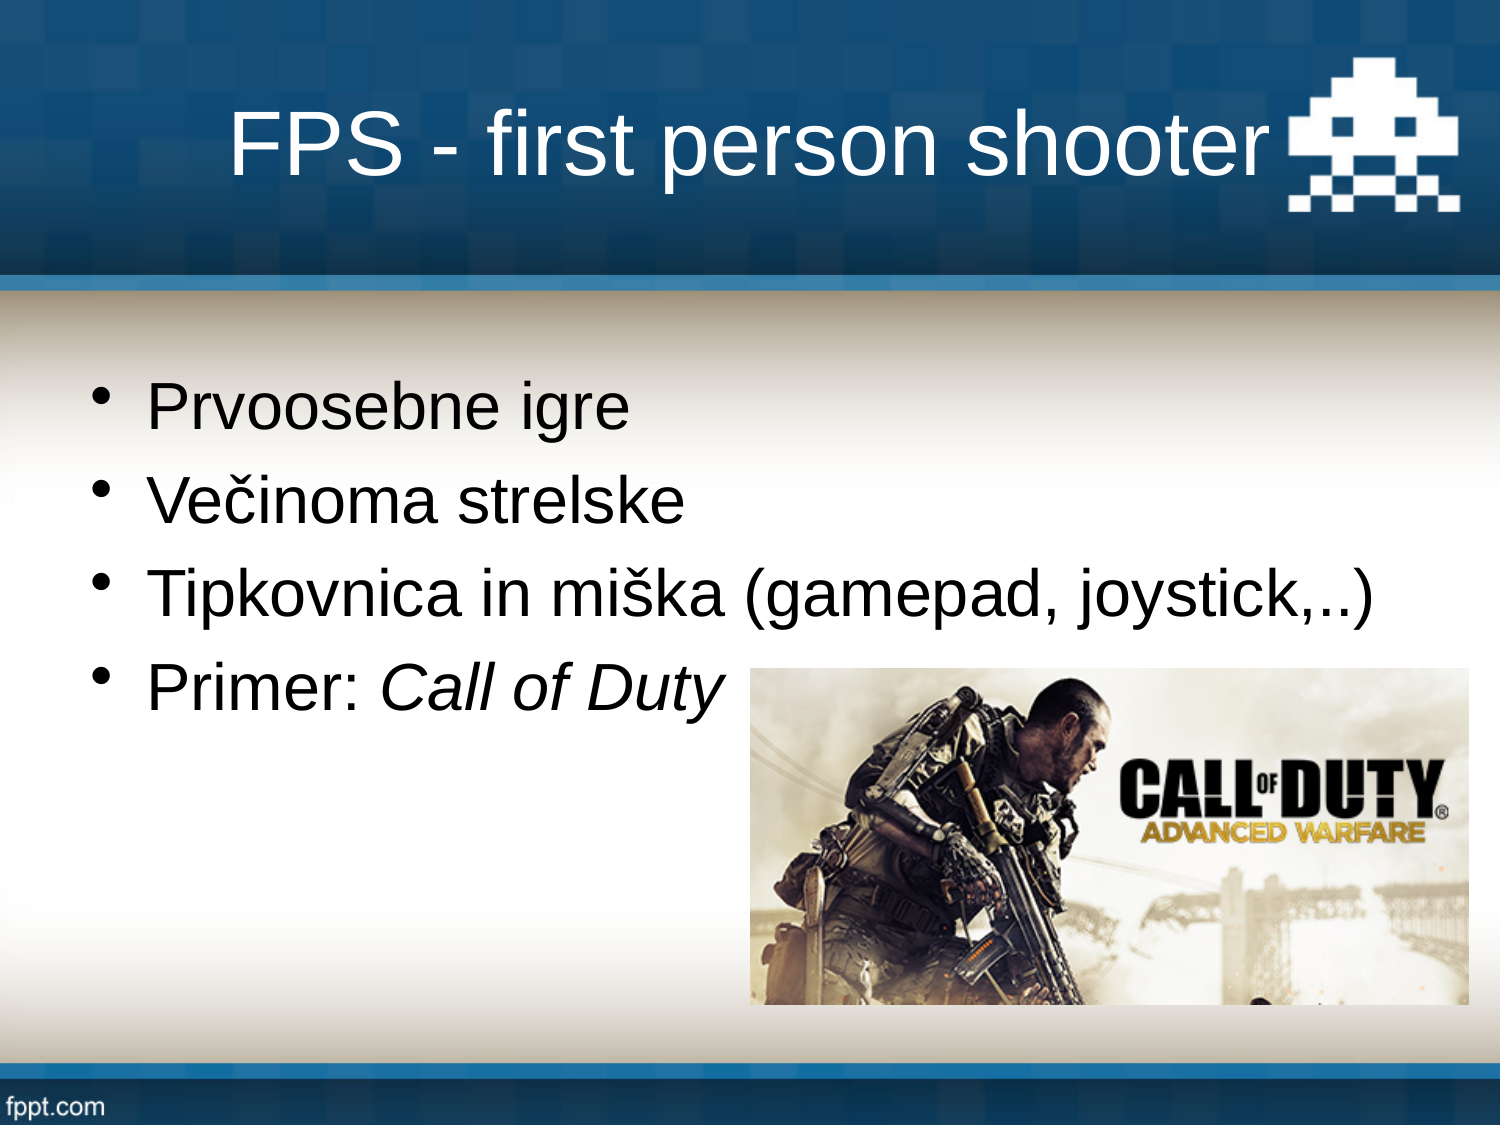

# FPS - first person shooter
Prvoosebne igre
Večinoma strelske
Tipkovnica in miška (gamepad, joystick,..)
Primer: Call of Duty